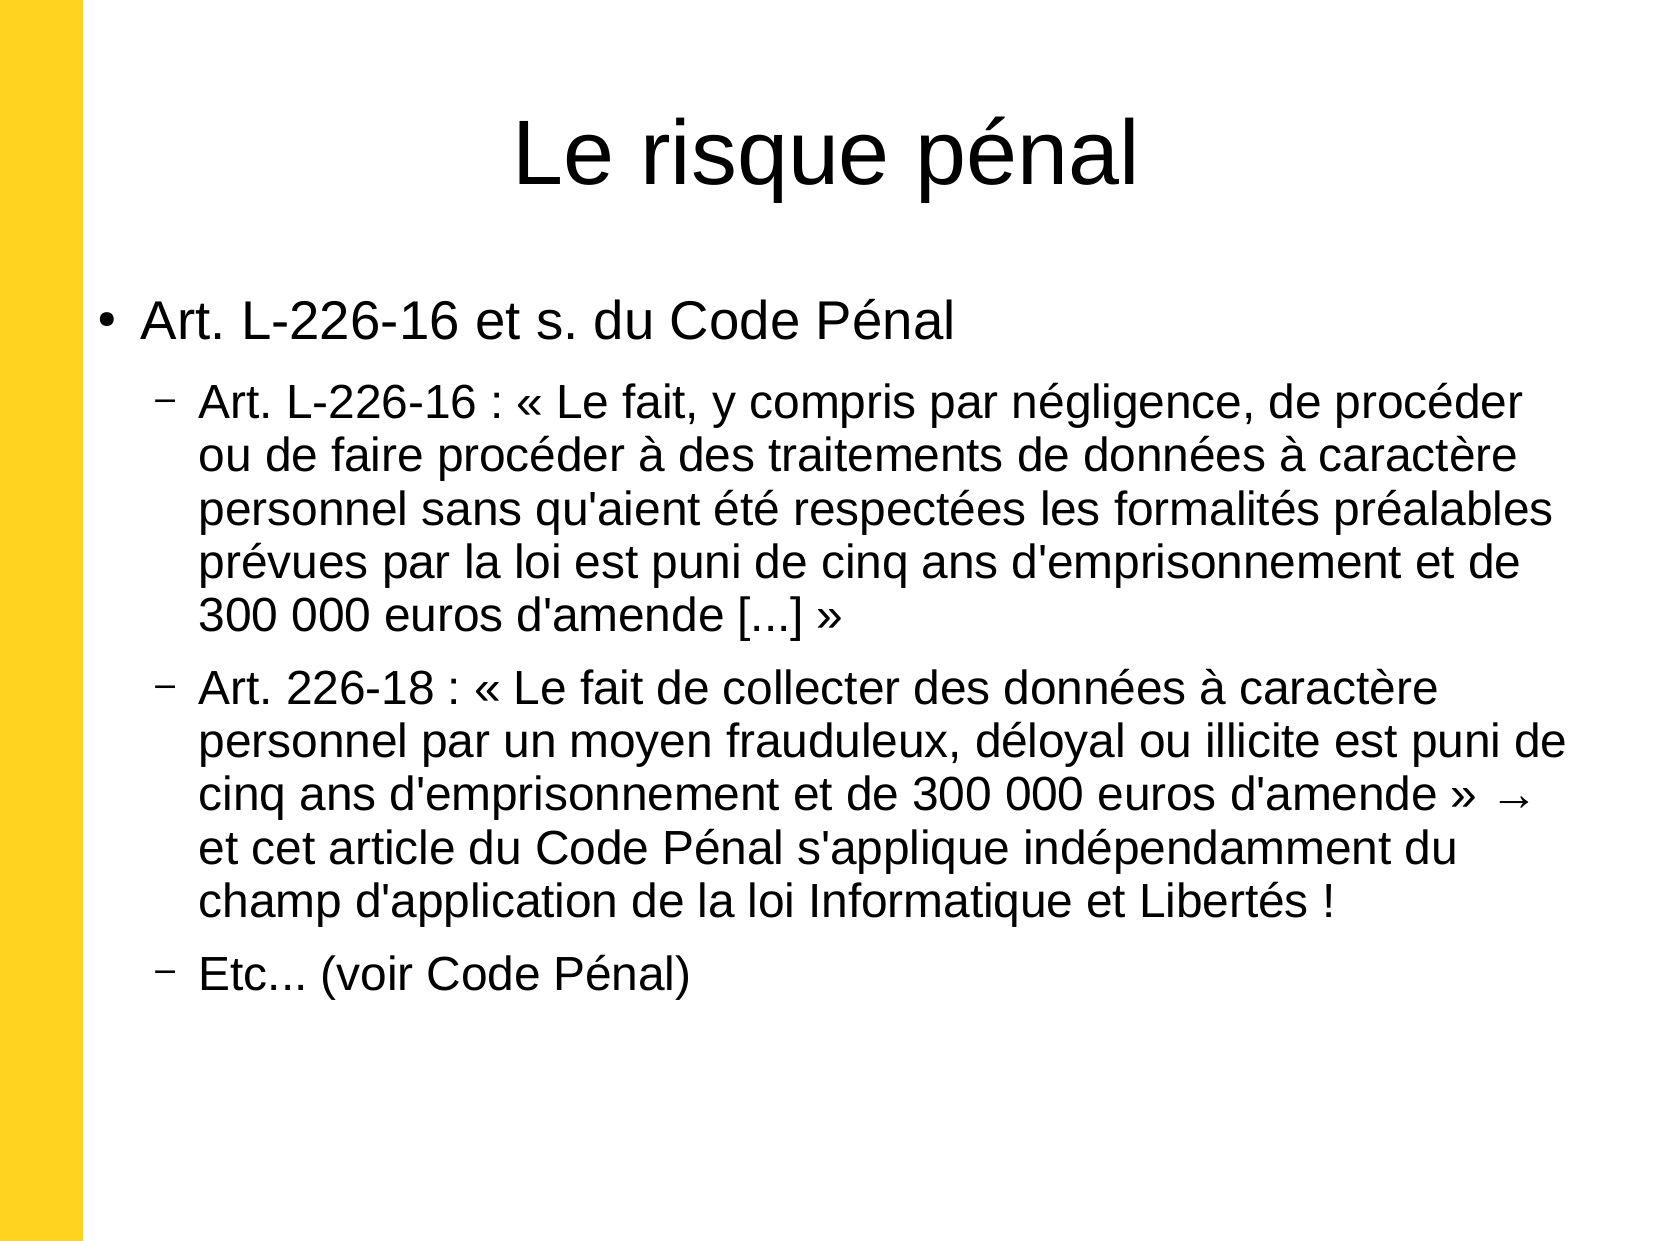

# Le risque pénal
Art. L-226-16 et s. du Code Pénal
Art. L-226-16 : « Le fait, y compris par négligence, de procéder ou de faire procéder à des traitements de données à caractère personnel sans qu'aient été respectées les formalités préalables prévues par la loi est puni de cinq ans d'emprisonnement et de 300 000 euros d'amende [...] »
Art. 226-18 : « Le fait de collecter des données à caractère personnel par un moyen frauduleux, déloyal ou illicite est puni de cinq ans d'emprisonnement et de 300 000 euros d'amende » → et cet article du Code Pénal s'applique indépendamment du champ d'application de la loi Informatique et Libertés !
Etc... (voir Code Pénal)